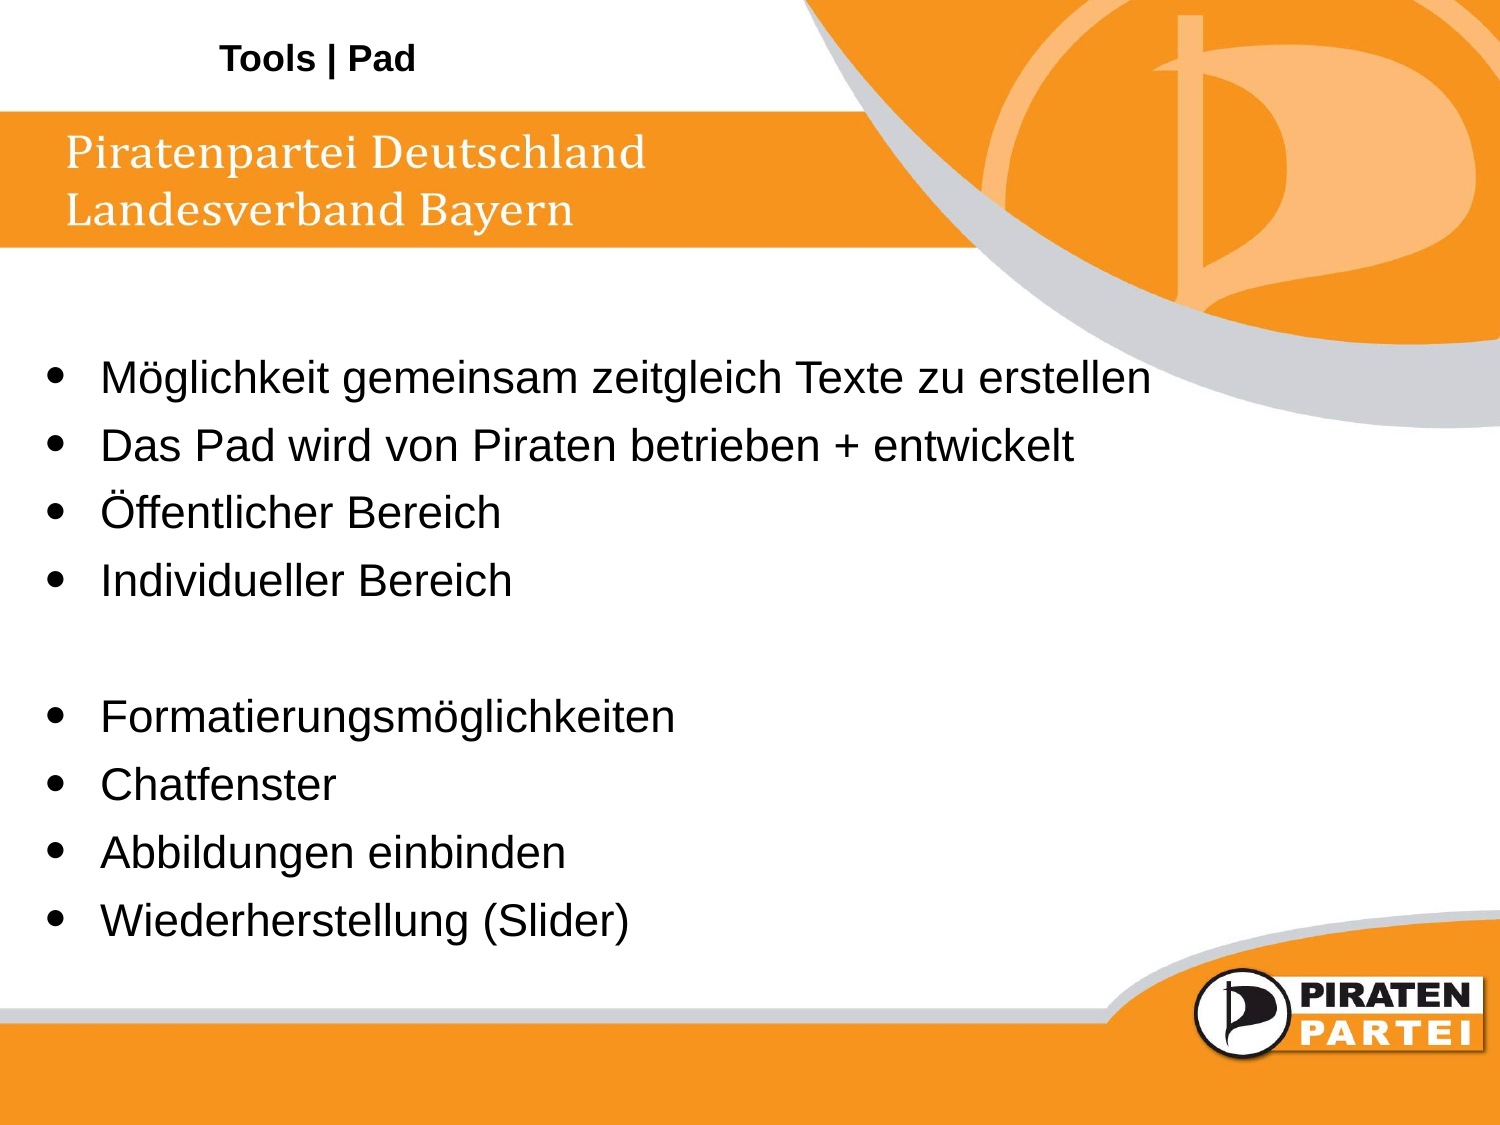

Tools | Pad
Möglichkeit gemeinsam zeitgleich Texte zu erstellen
Das Pad wird von Piraten betrieben + entwickelt
Öffentlicher Bereich
Individueller Bereich
Formatierungsmöglichkeiten
Chatfenster
Abbildungen einbinden
Wiederherstellung (Slider)